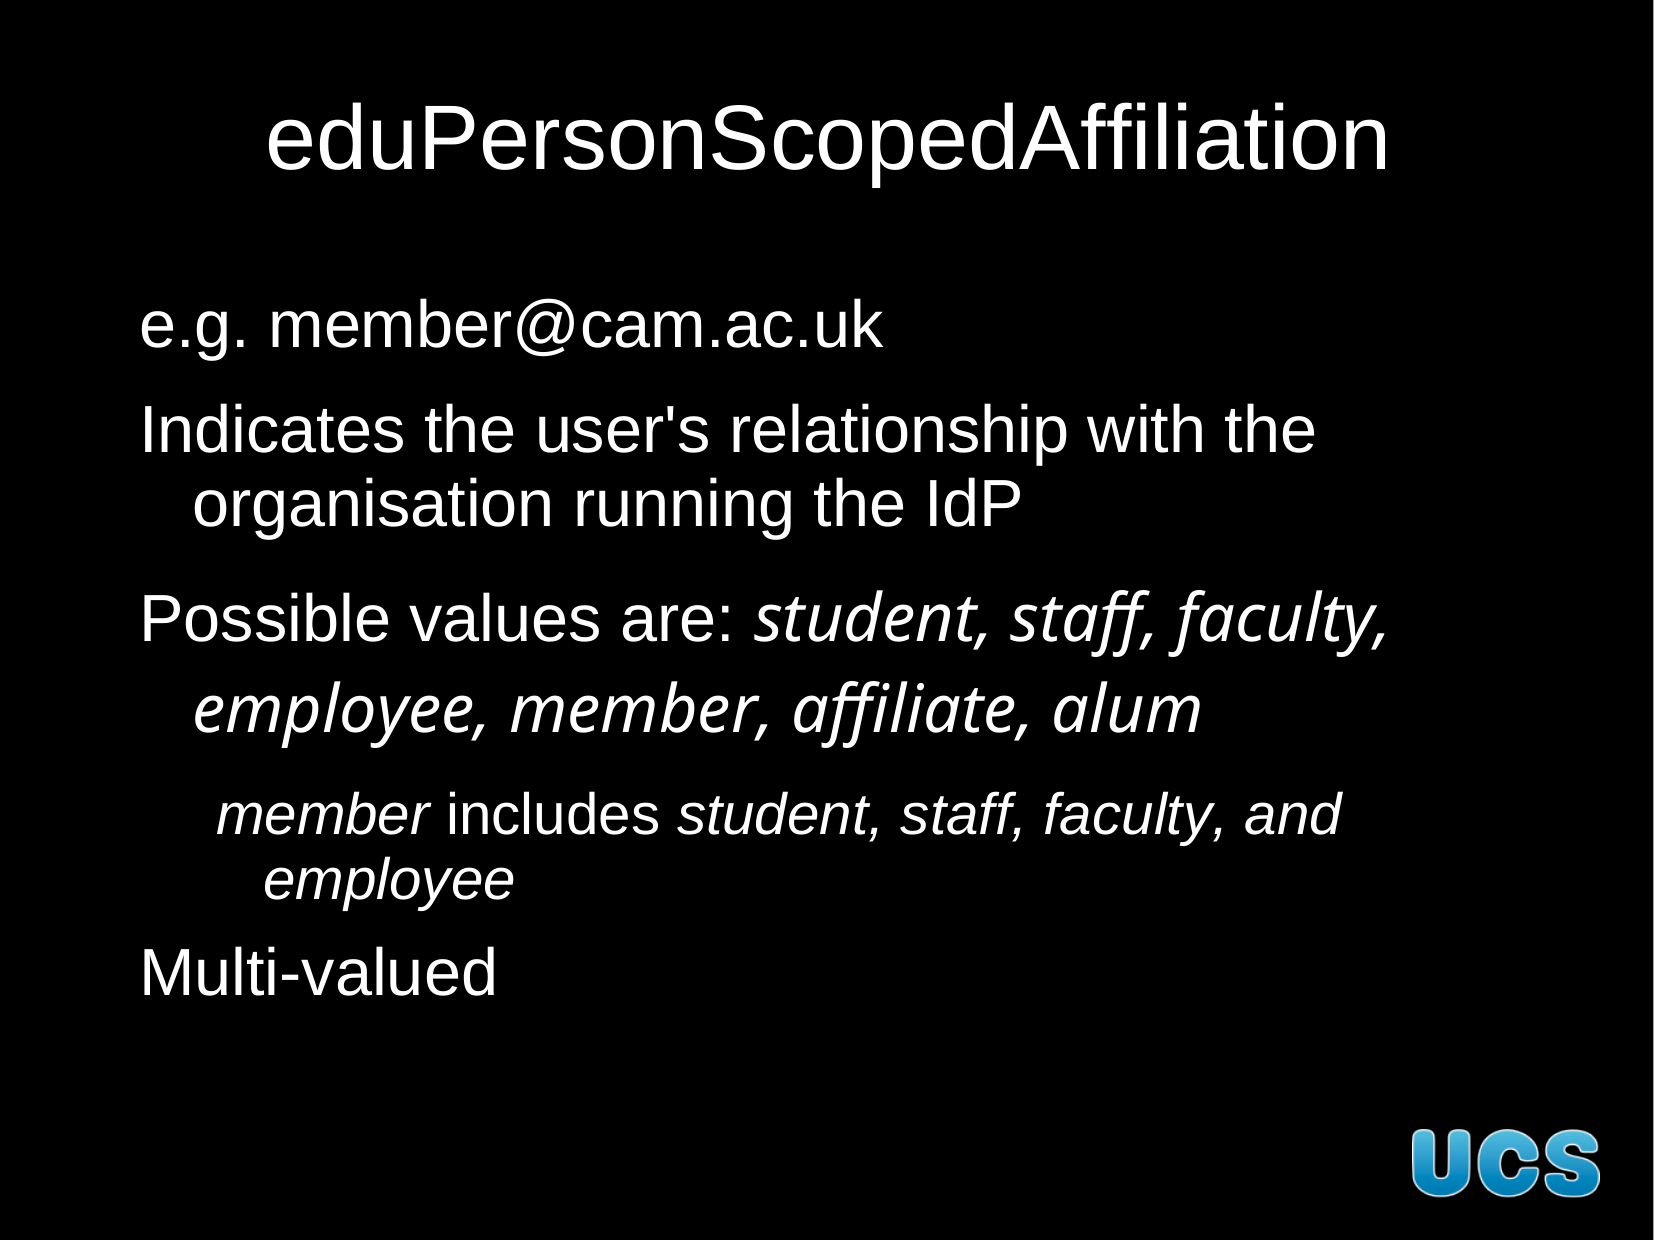

# eduPersonScopedAffiliation
e.g. member@cam.ac.uk
Indicates the user's relationship with the organisation running the IdP
Possible values are: student, staff, faculty, employee, member, affiliate, alum
member includes student, staff, faculty, and employee
Multi-valued